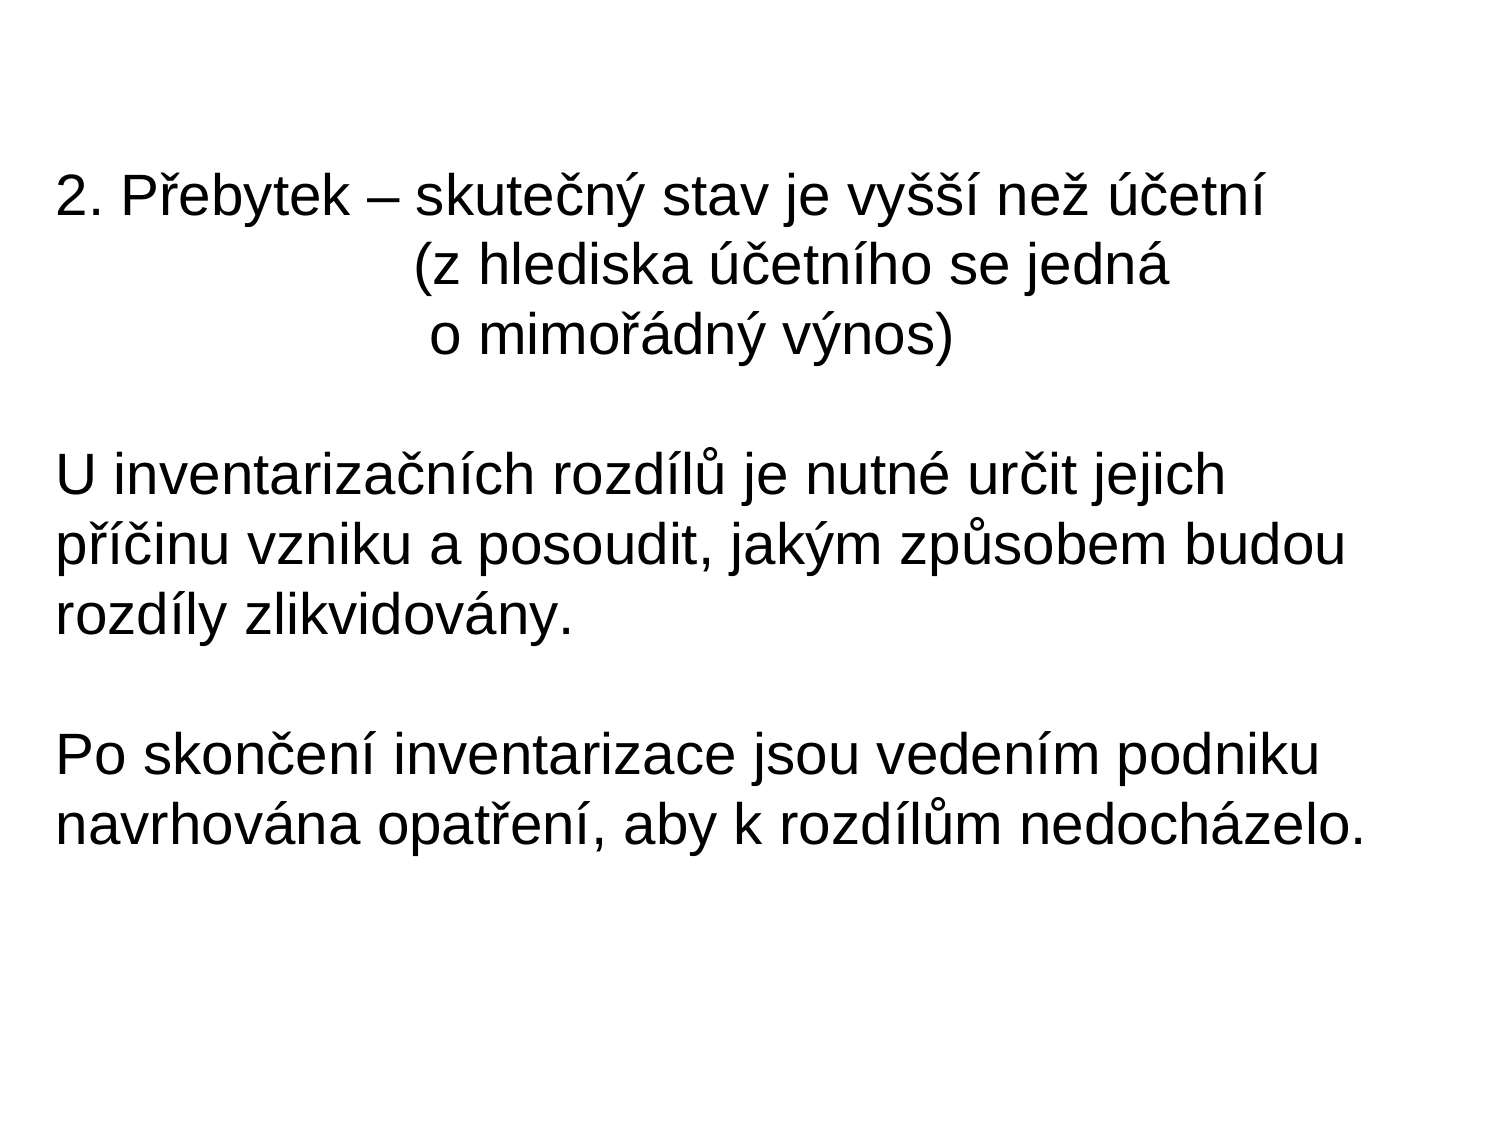

2. Přebytek – skutečný stav je vyšší než účetní
 (z hlediska účetního se jedná
 o mimořádný výnos)
U inventarizačních rozdílů je nutné určit jejich
příčinu vzniku a posoudit, jakým způsobem budou
rozdíly zlikvidovány.
Po skončení inventarizace jsou vedením podniku
navrhována opatření, aby k rozdílům nedocházelo.